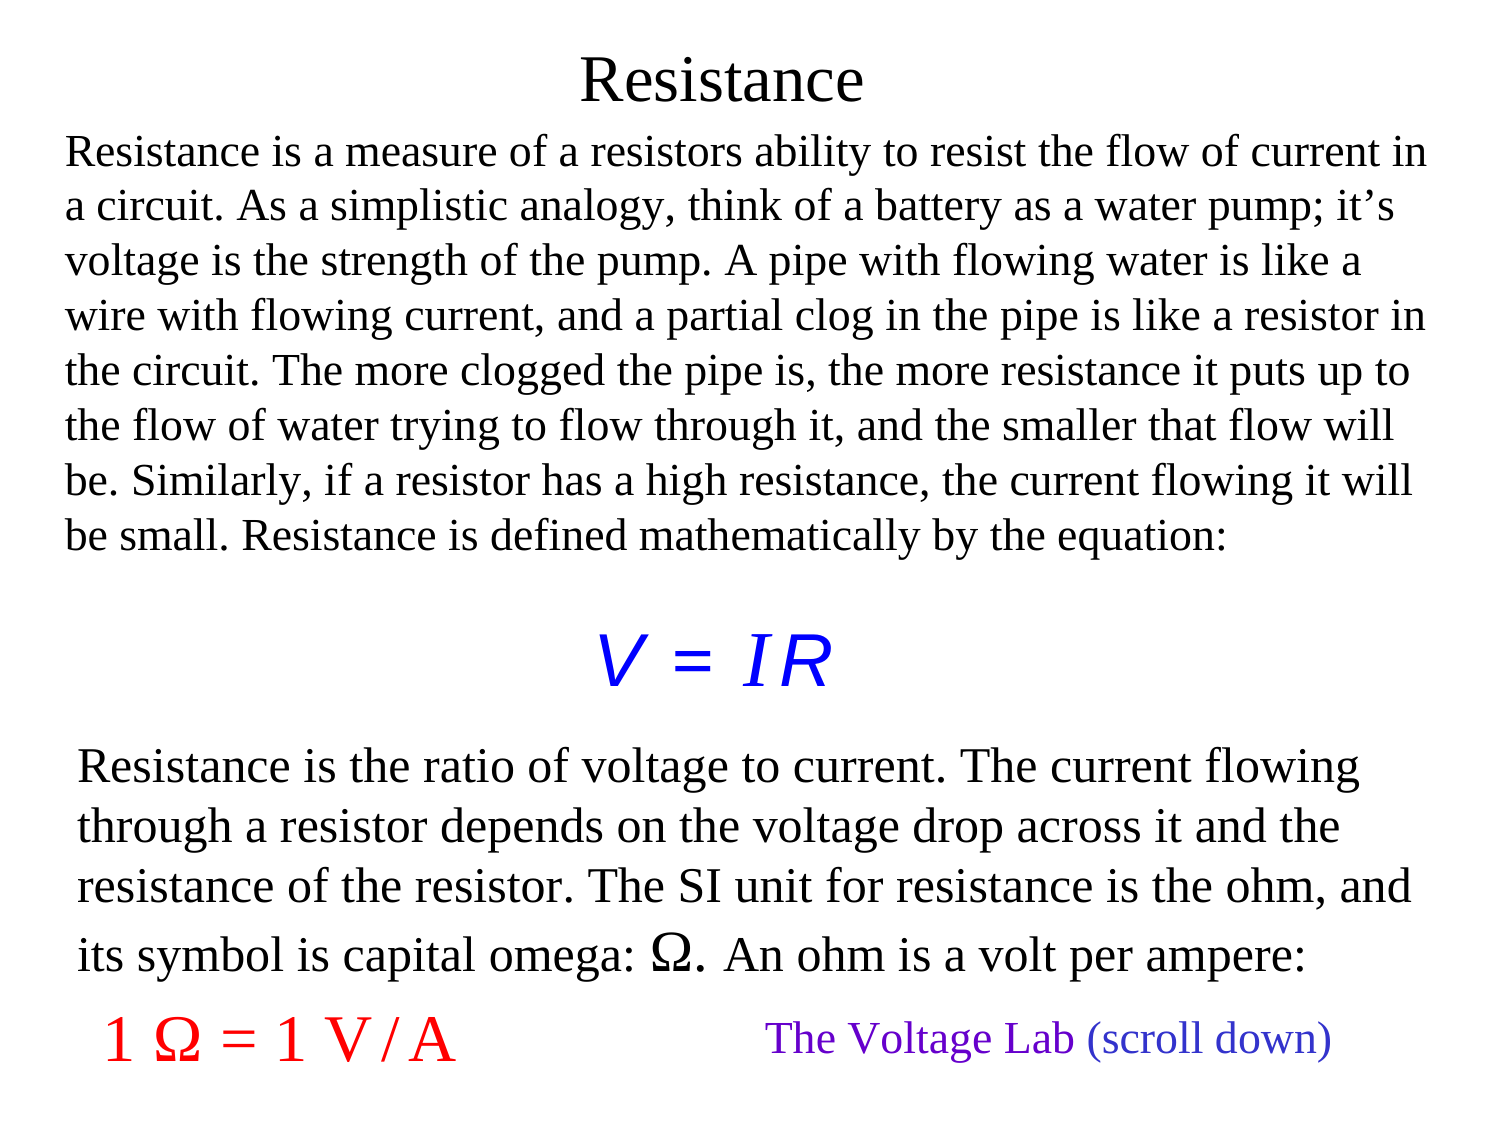

# Resistance
Resistance is a measure of a resistors ability to resist the flow of current in a circuit. As a simplistic analogy, think of a battery as a water pump; it’s voltage is the strength of the pump. A pipe with flowing water is like a wire with flowing current, and a partial clog in the pipe is like a resistor in the circuit. The more clogged the pipe is, the more resistance it puts up to the flow of water trying to flow through it, and the smaller that flow will be. Similarly, if a resistor has a high resistance, the current flowing it will be small. Resistance is defined mathematically by the equation:
V = I R
Resistance is the ratio of voltage to current. The current flowing through a resistor depends on the voltage drop across it and the resistance of the resistor. The SI unit for resistance is the ohm, and its symbol is capital omega: Ω. An ohm is a volt per ampere:
1 Ω = 1 V / A
	The Voltage Lab (scroll down)